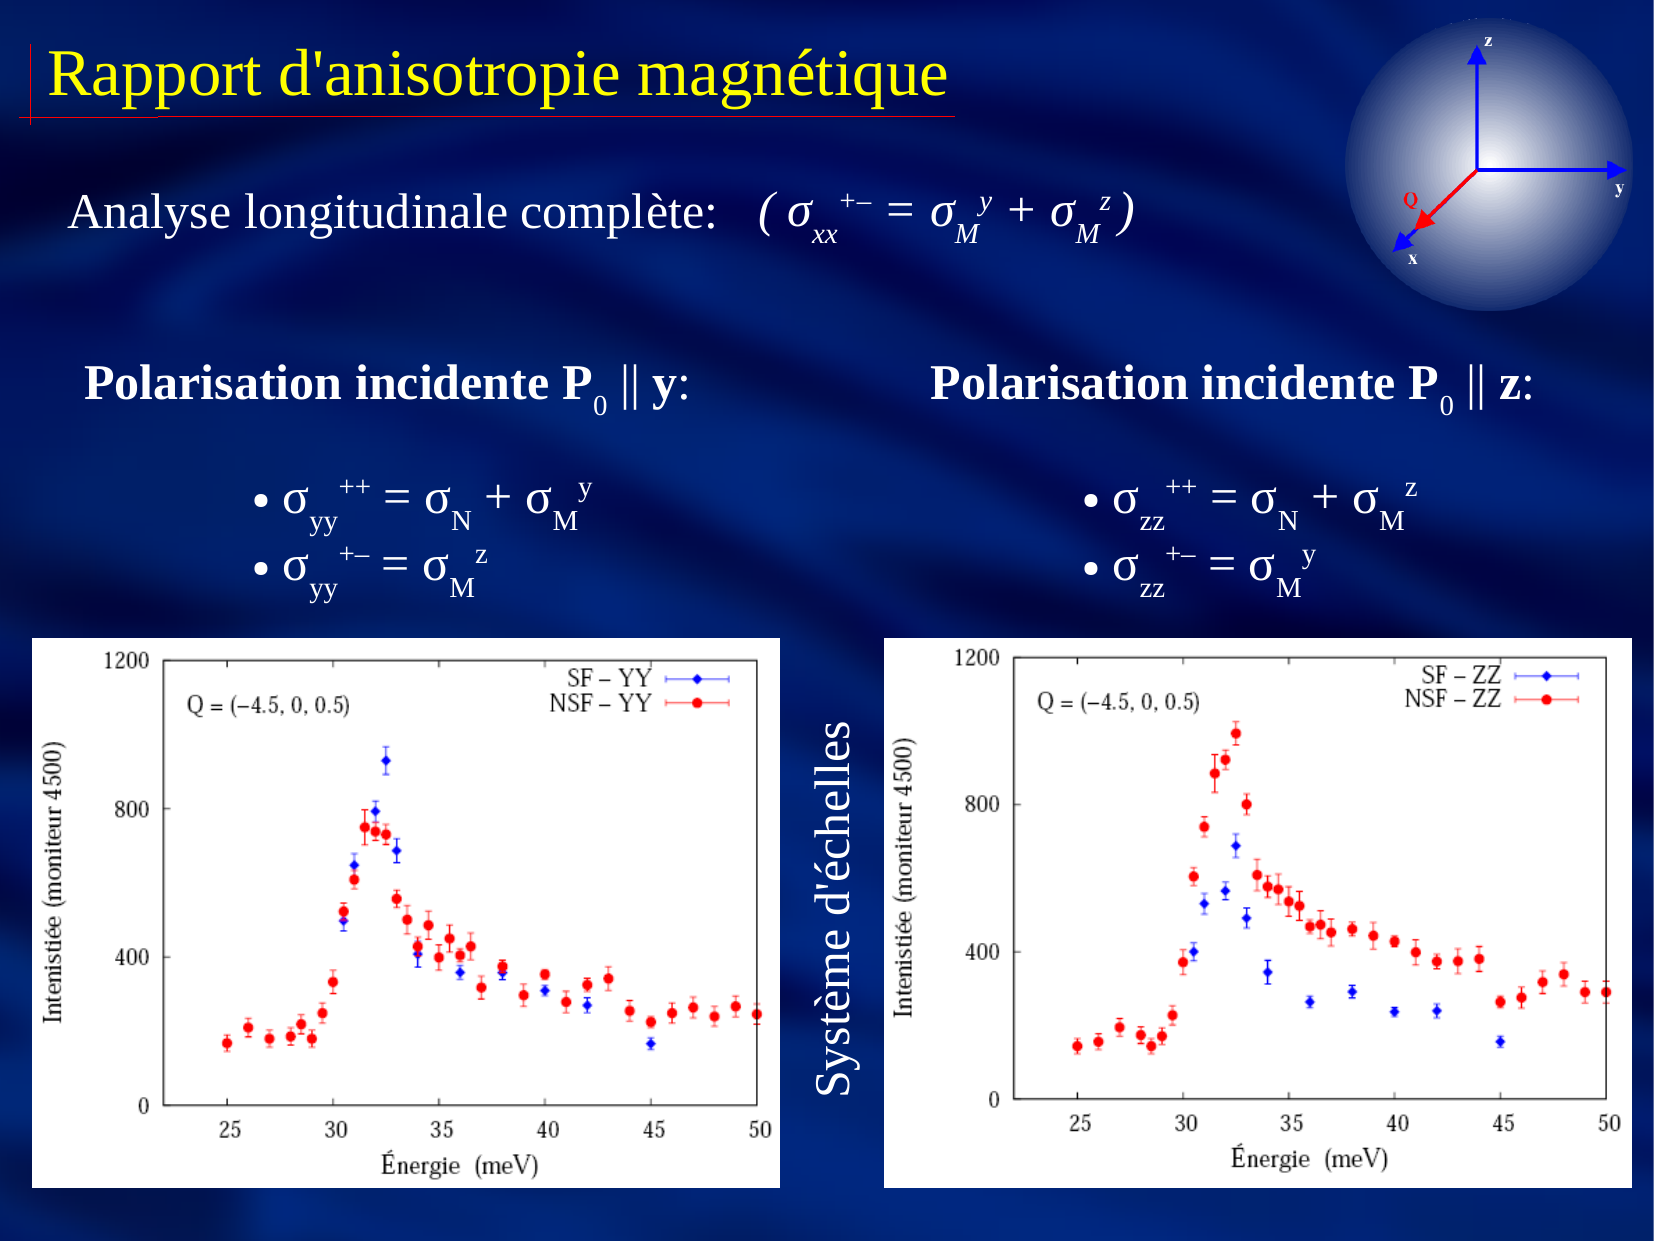

Rapport d'anisotropie magnétique
( σxx+– = σMy + σMz )
Analyse longitudinale complète:
Polarisation incidente P0 || y:
Polarisation incidente P0 || z:
 σyy++ = σN + σMy
 σyy+– = σMz
 σzz++ = σN + σMz
 σzz+– = σMy
Système d'échelles